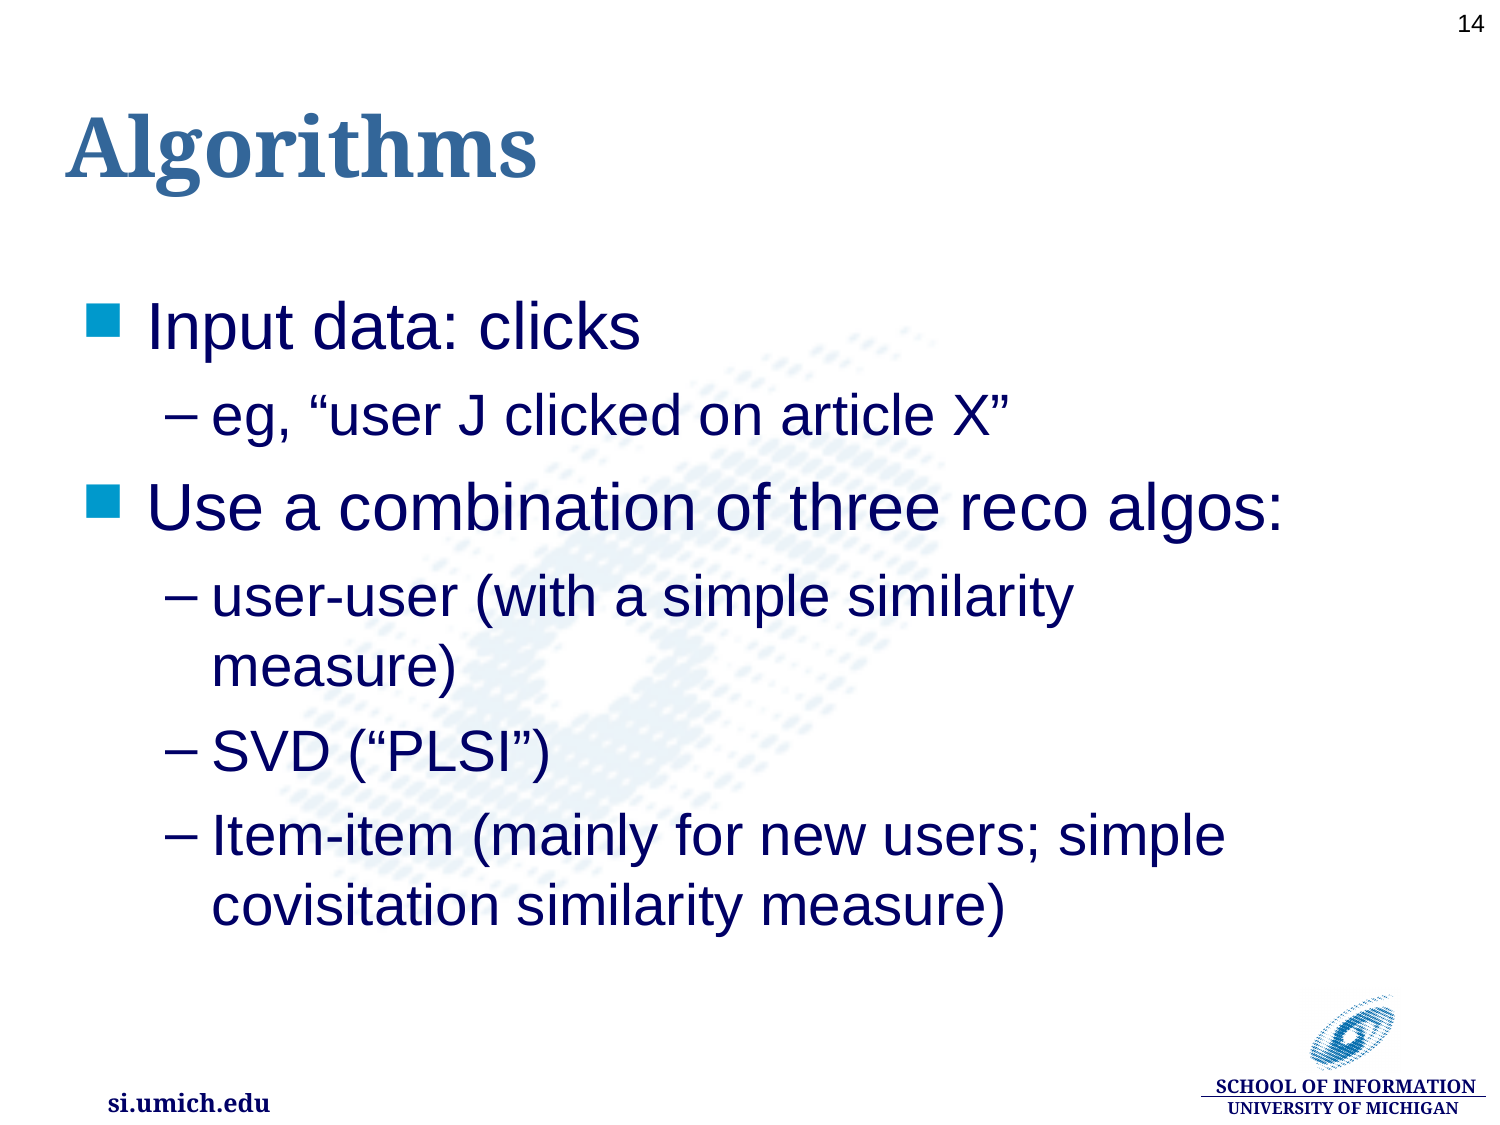

# Algorithms
Input data: clicks
eg, “user J clicked on article X”
Use a combination of three reco algos:
user-user (with a simple similarity measure)
SVD (“PLSI”)
Item-item (mainly for new users; simple covisitation similarity measure)